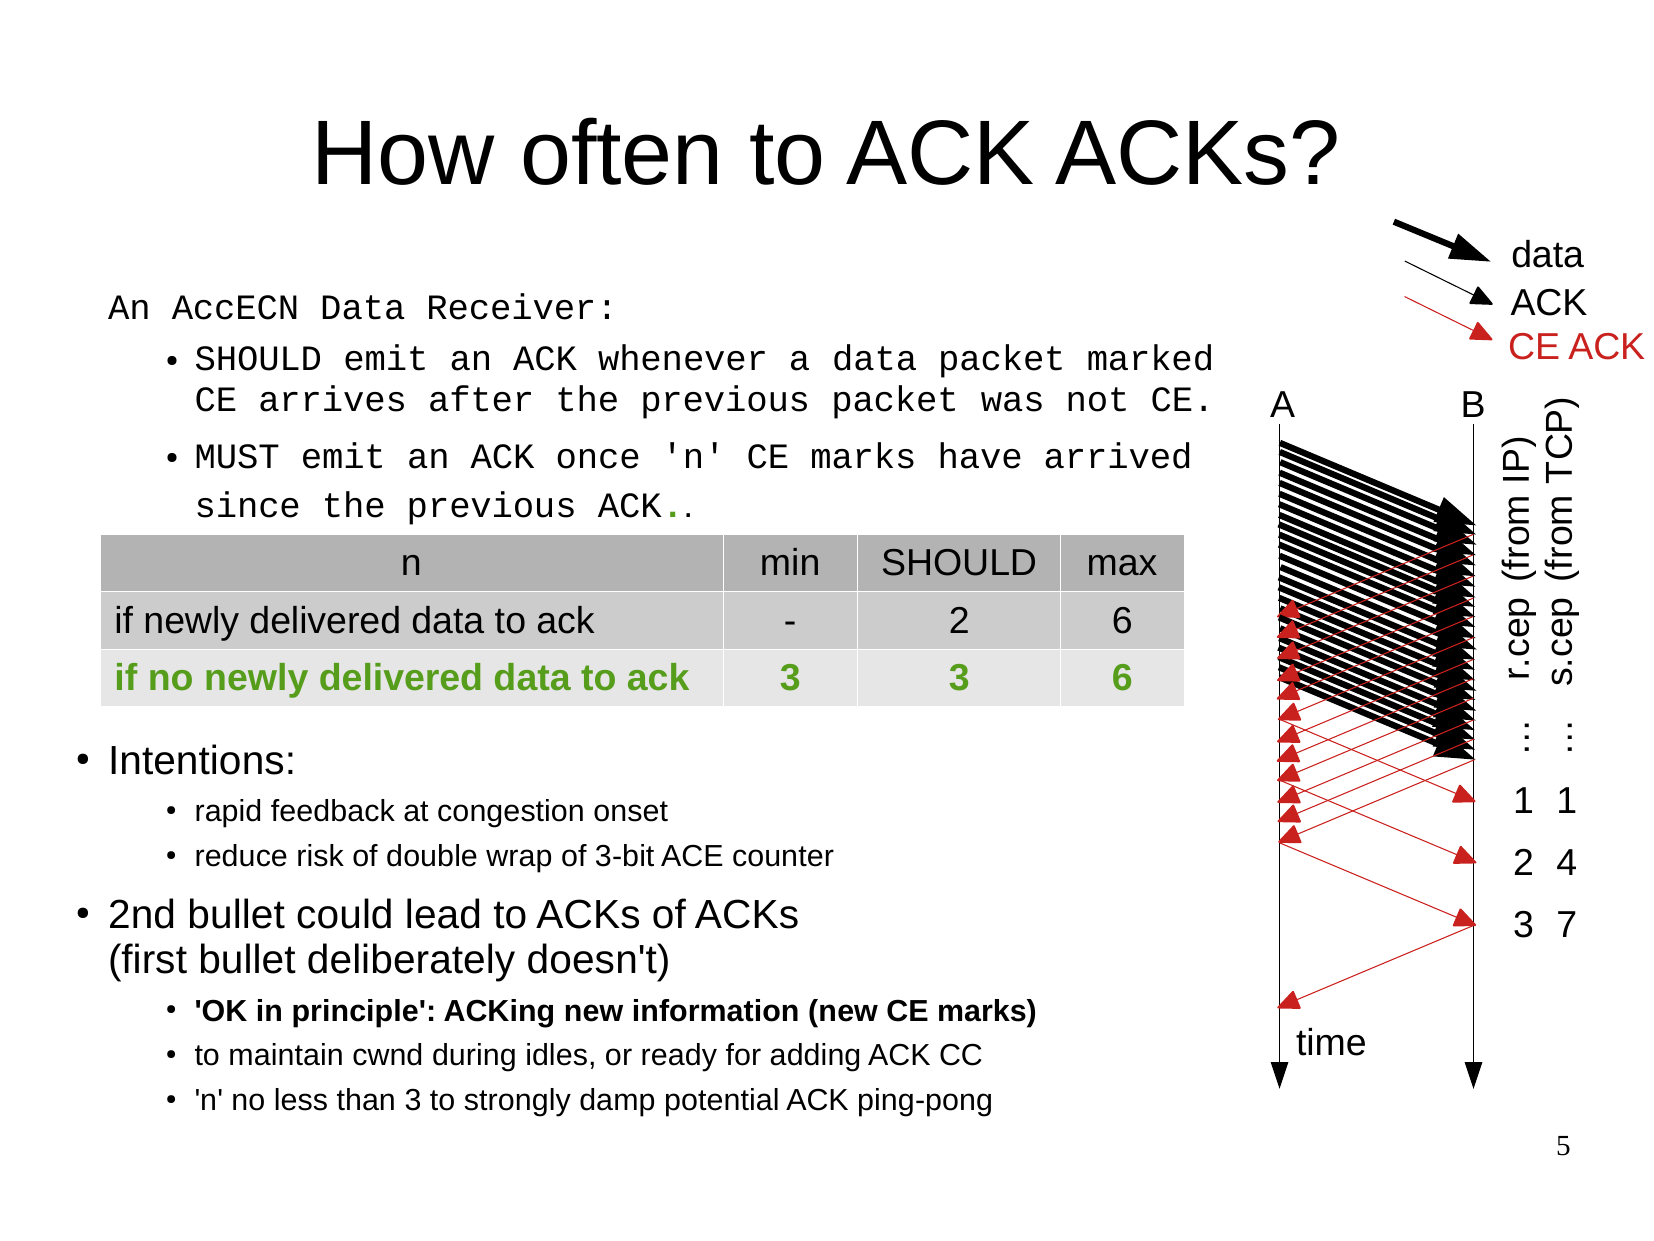

# How often to ACK ACKs?
data
ACK
An AccECN Data Receiver:
SHOULD emit an ACK whenever a data packet marked CE arrives after the previous packet was not CE.
MUST emit an ACK once 'n' CE marks have arrived since the previous ACK..
Intentions:
rapid feedback at congestion onset
reduce risk of double wrap of 3-bit ACE counter
2nd bullet could lead to ACKs of ACKs
(first bullet deliberately doesn't)
'OK in principle': ACKing new information (new CE marks)
to maintain cwnd during idles, or ready for adding ACK CC
'n' no less than 3 to strongly damp potential ACK ping-pong
CE ACK
A
B
| n | min | SHOULD | max |
| --- | --- | --- | --- |
| if newly delivered data to ack | - | 2 | 6 |
| if no newly delivered data to ack | 3 | 3 | 6 |
time
5